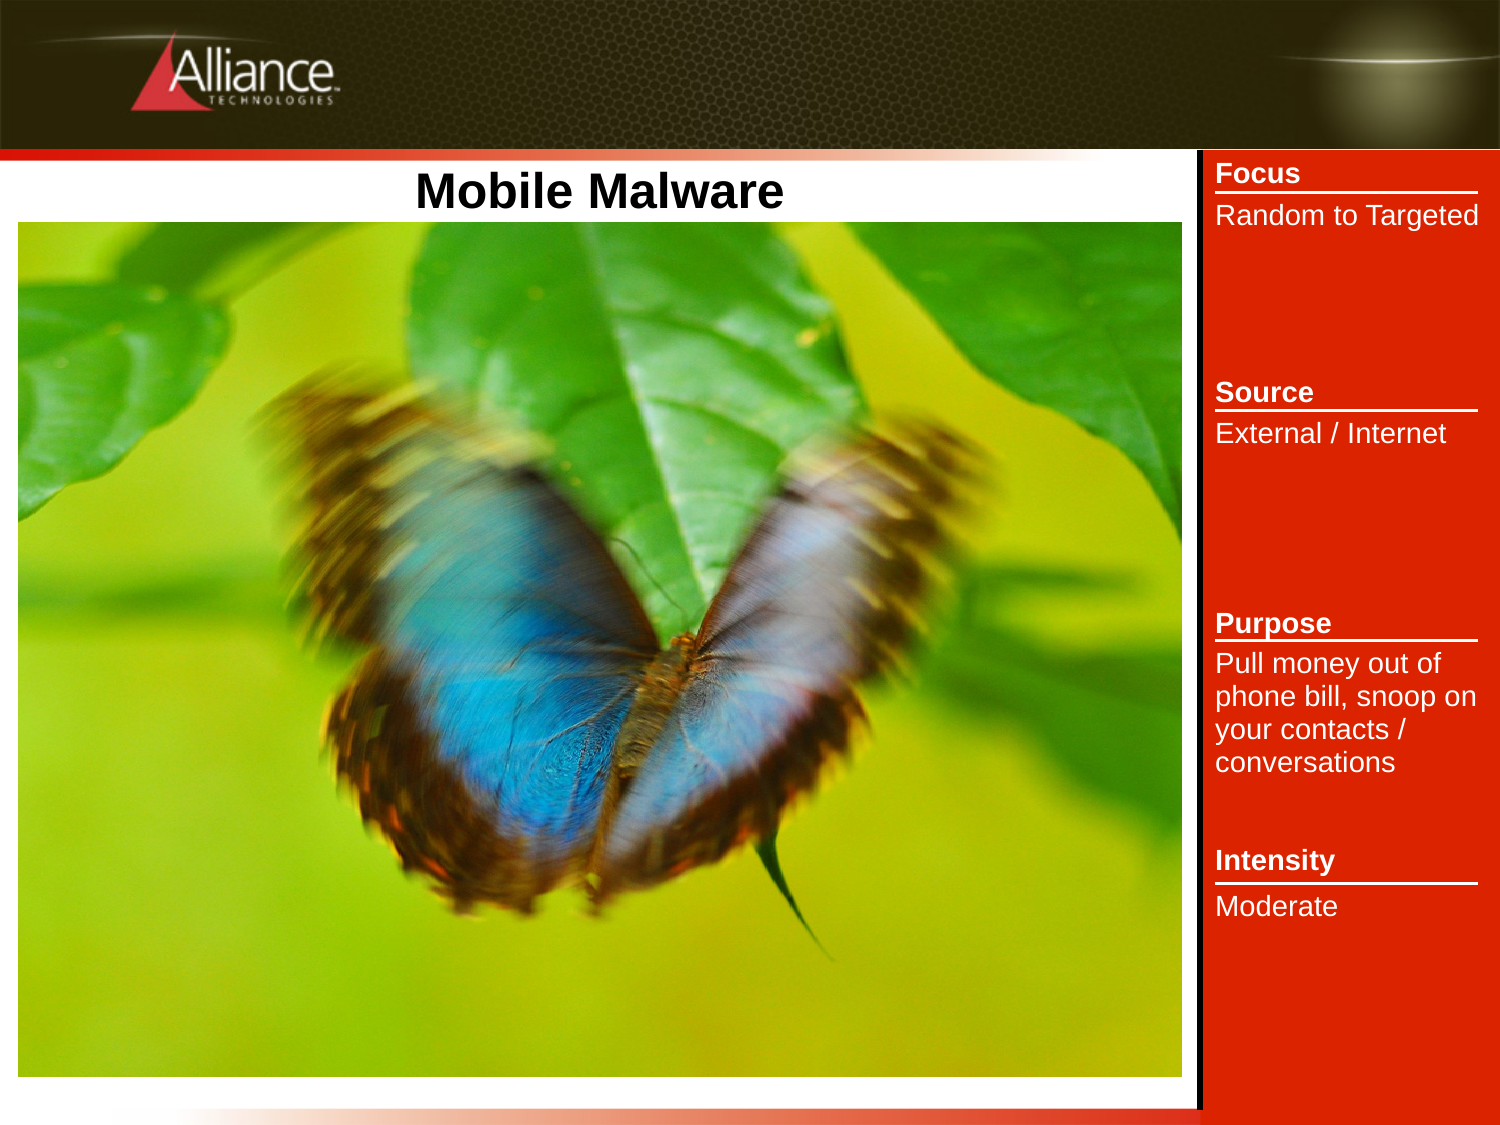

Focus
Mobile Malware
Random to Targeted
Source
External / Internet
Purpose
Pull money out of phone bill, snoop on your contacts / conversations
Intensity
Moderate